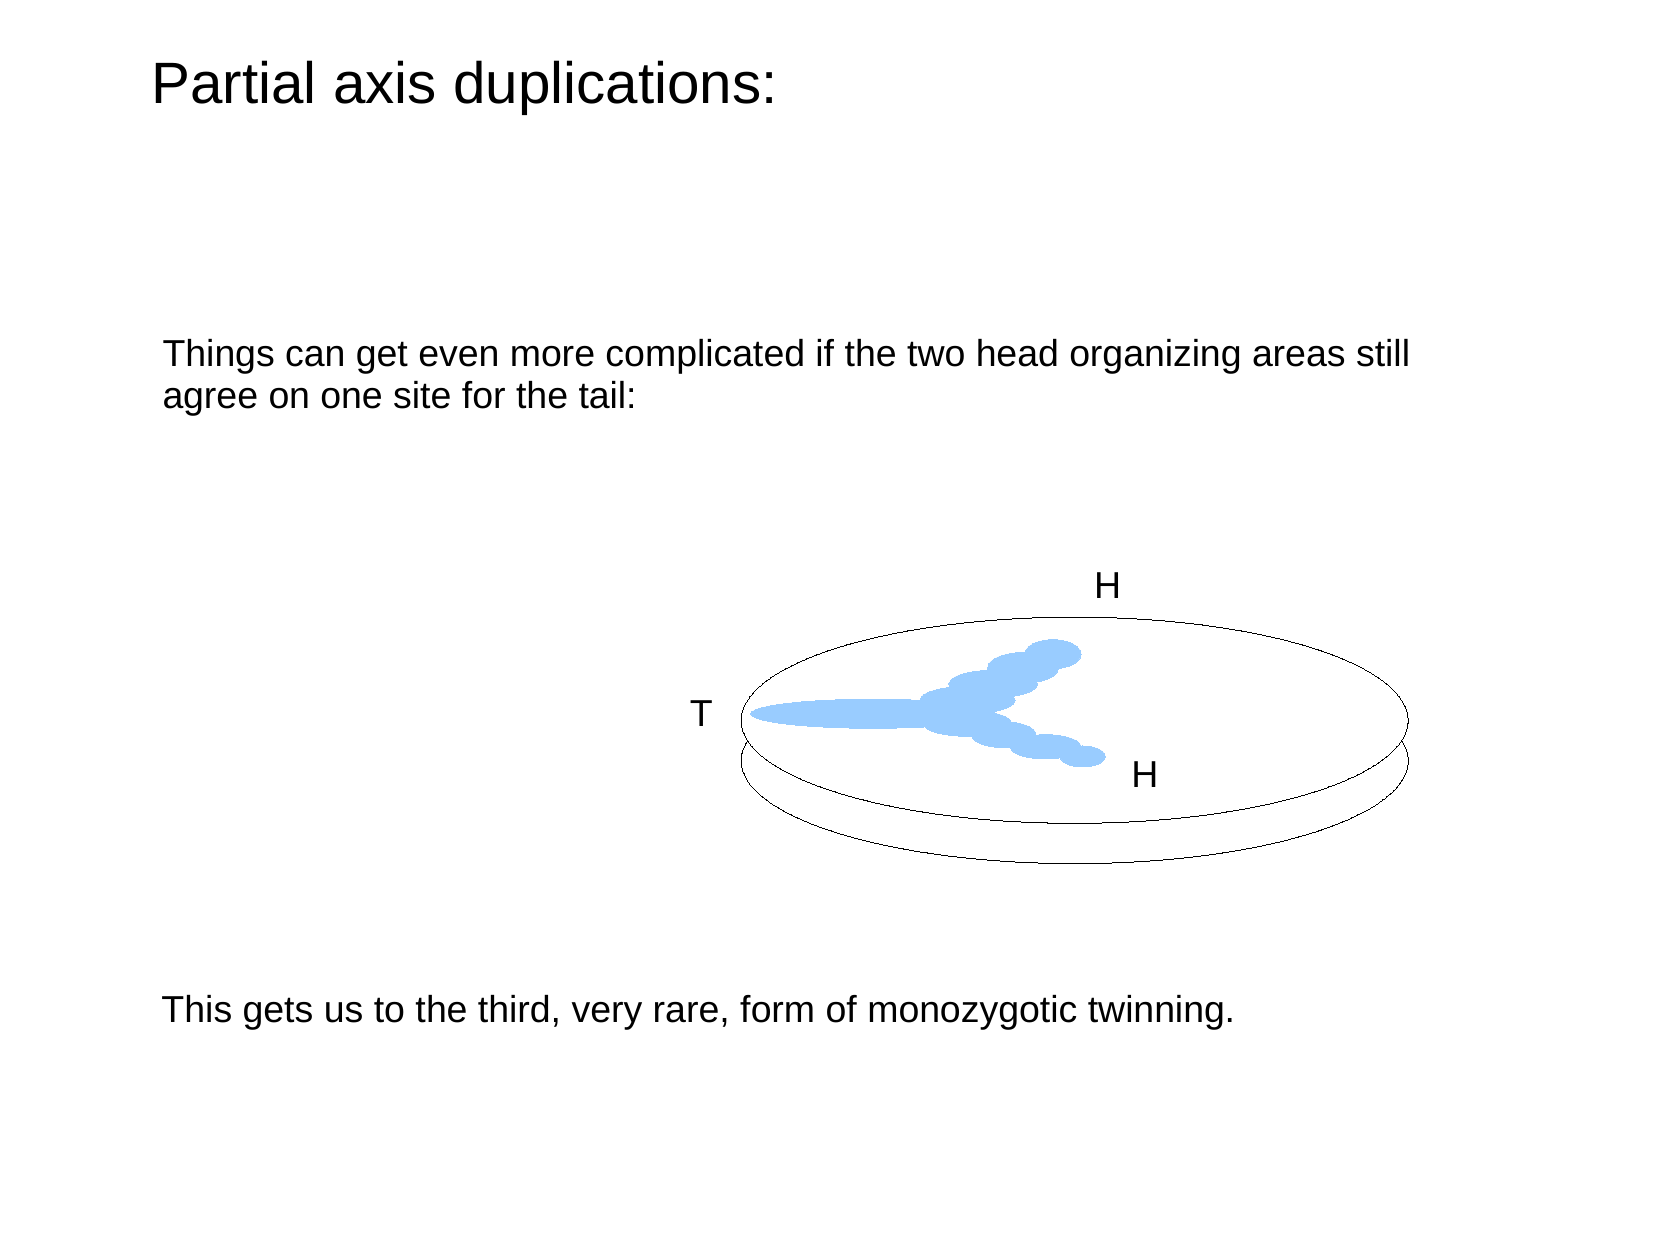

Partial axis duplications:
Things can get even more complicated if the two head organizing areas still agree on one site for the tail:
H
T
H
This gets us to the third, very rare, form of monozygotic twinning.